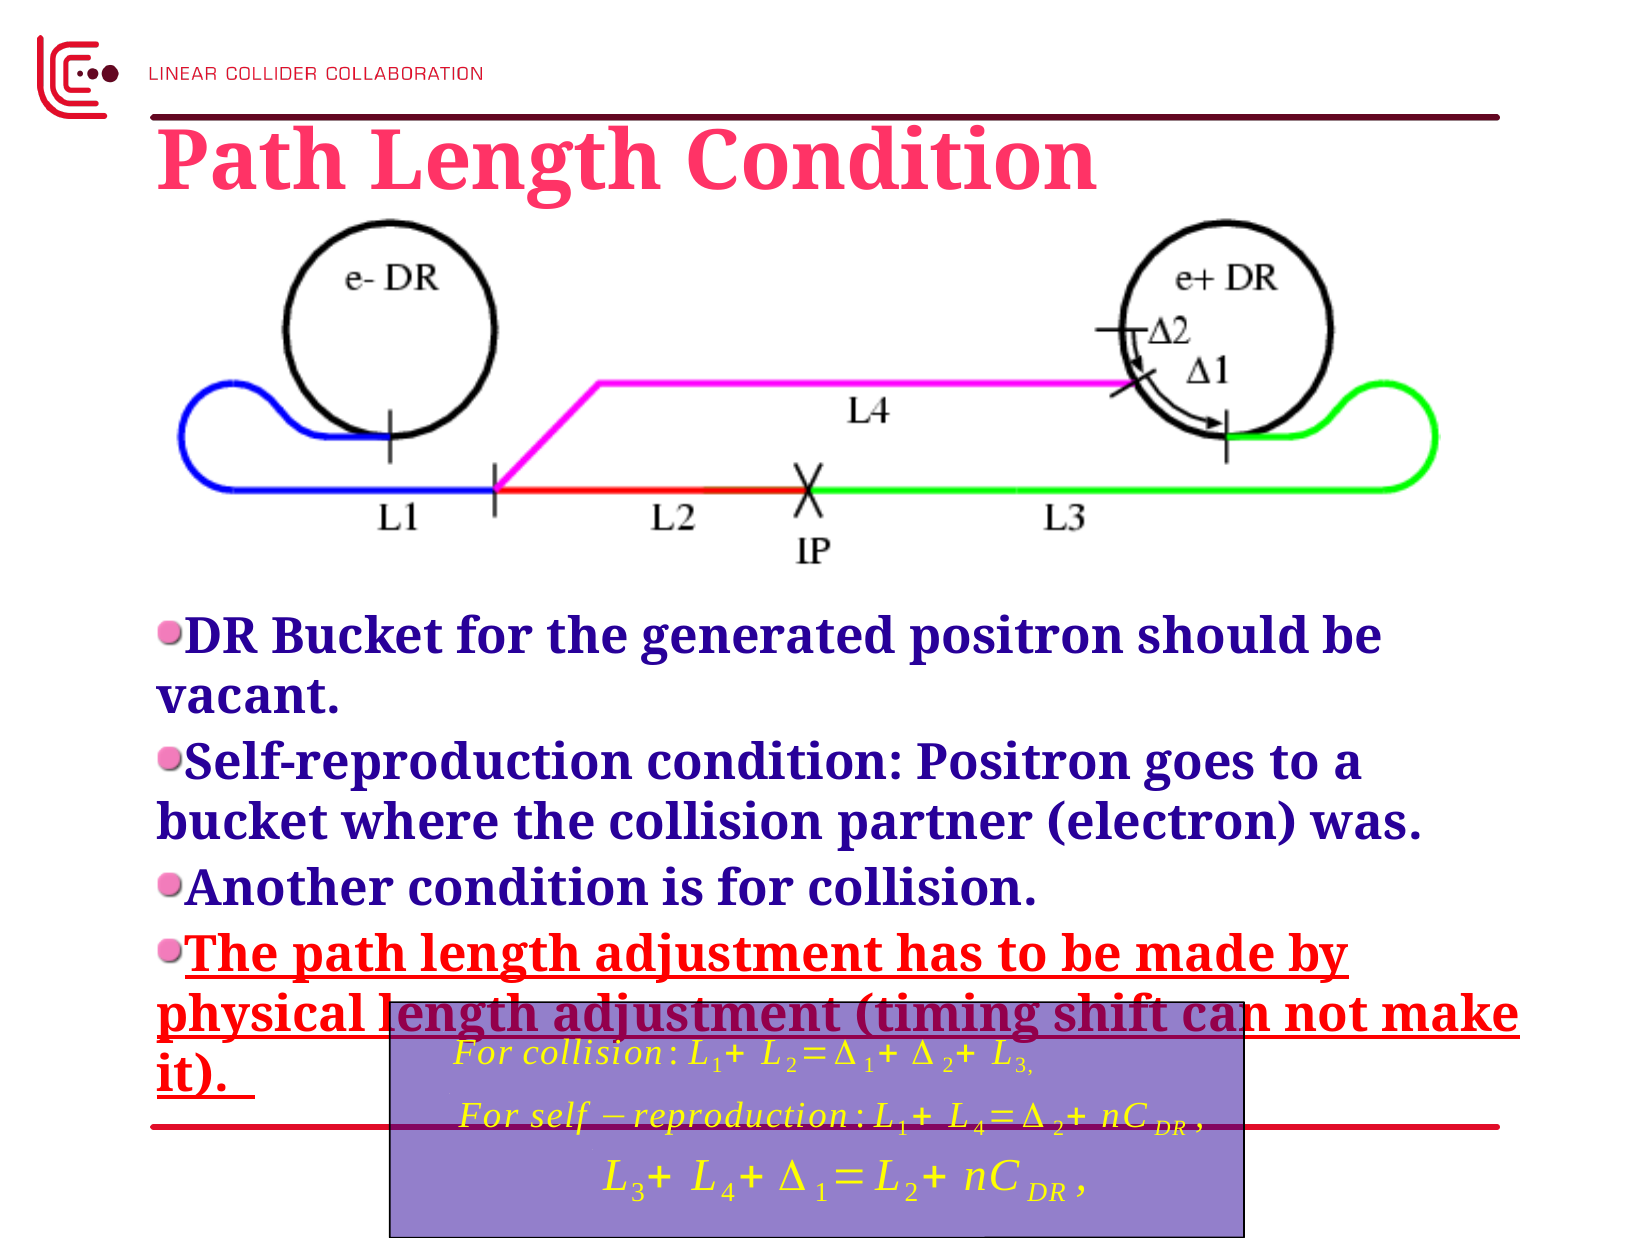

# Path Length Condition
DR Bucket for the generated positron should be vacant.
Self-reproduction condition: Positron goes to a bucket where the collision partner (electron) was.
Another condition is for collision.
The path length adjustment has to be made by physical length adjustment (timing shift can not make it).